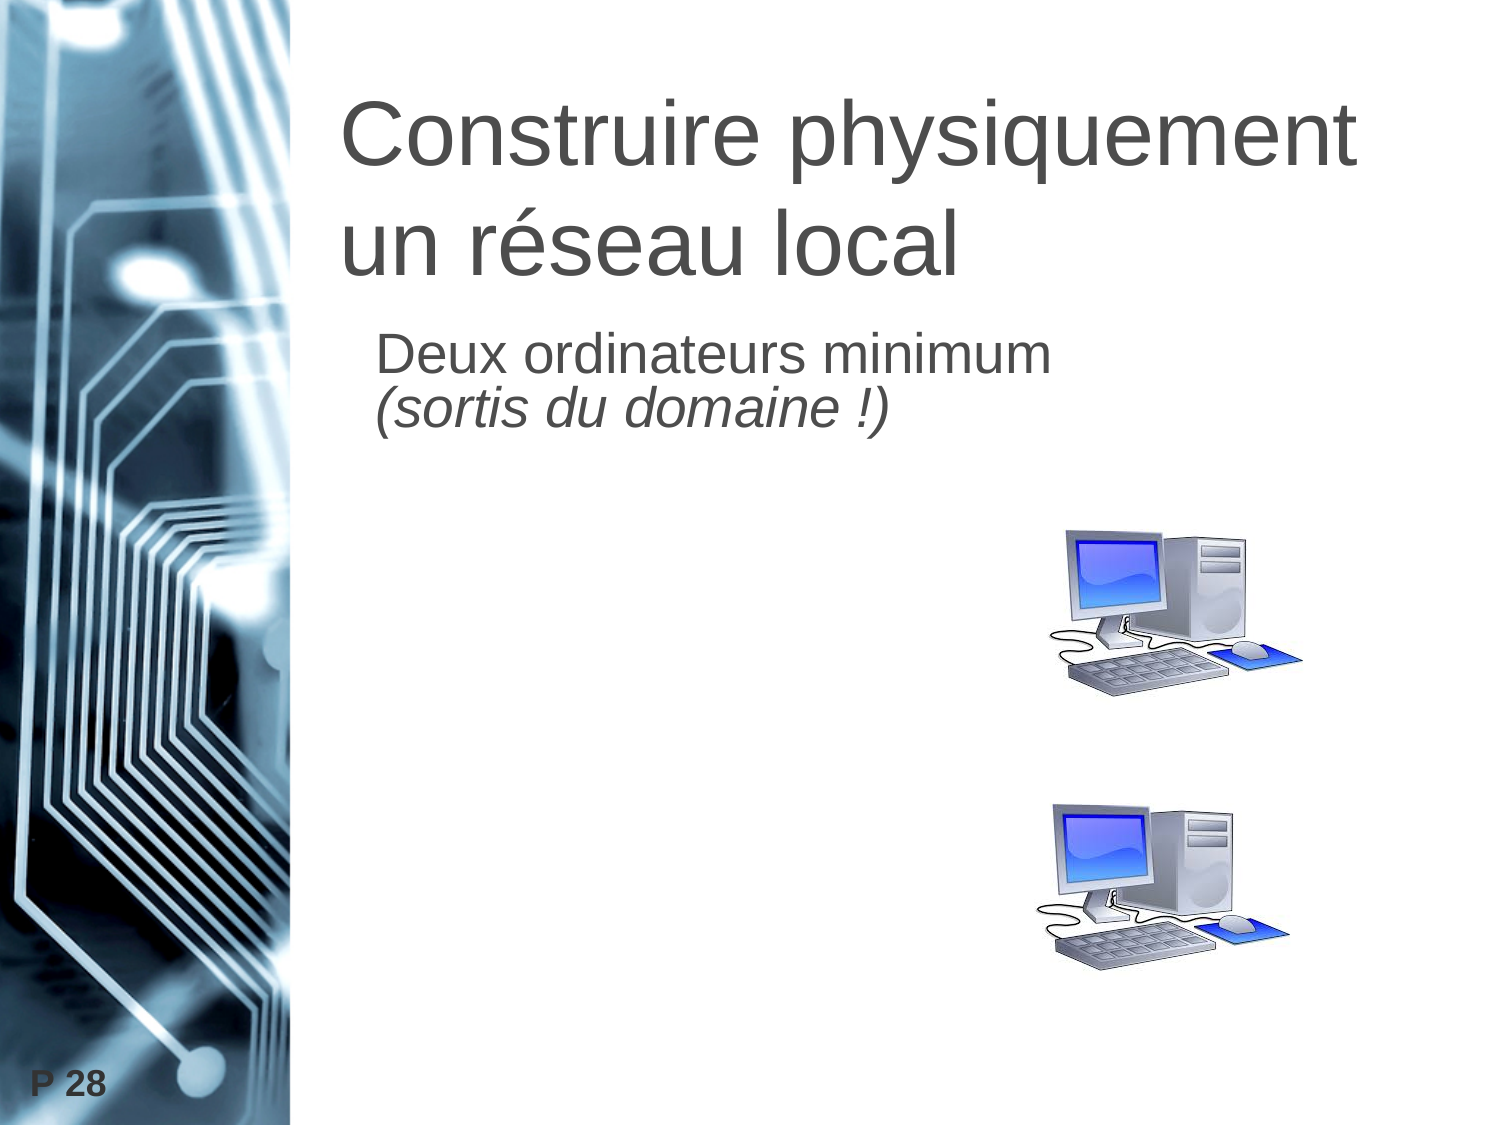

# Construire physiquement un réseau local
Deux ordinateurs minimum
(sortis du domaine !)